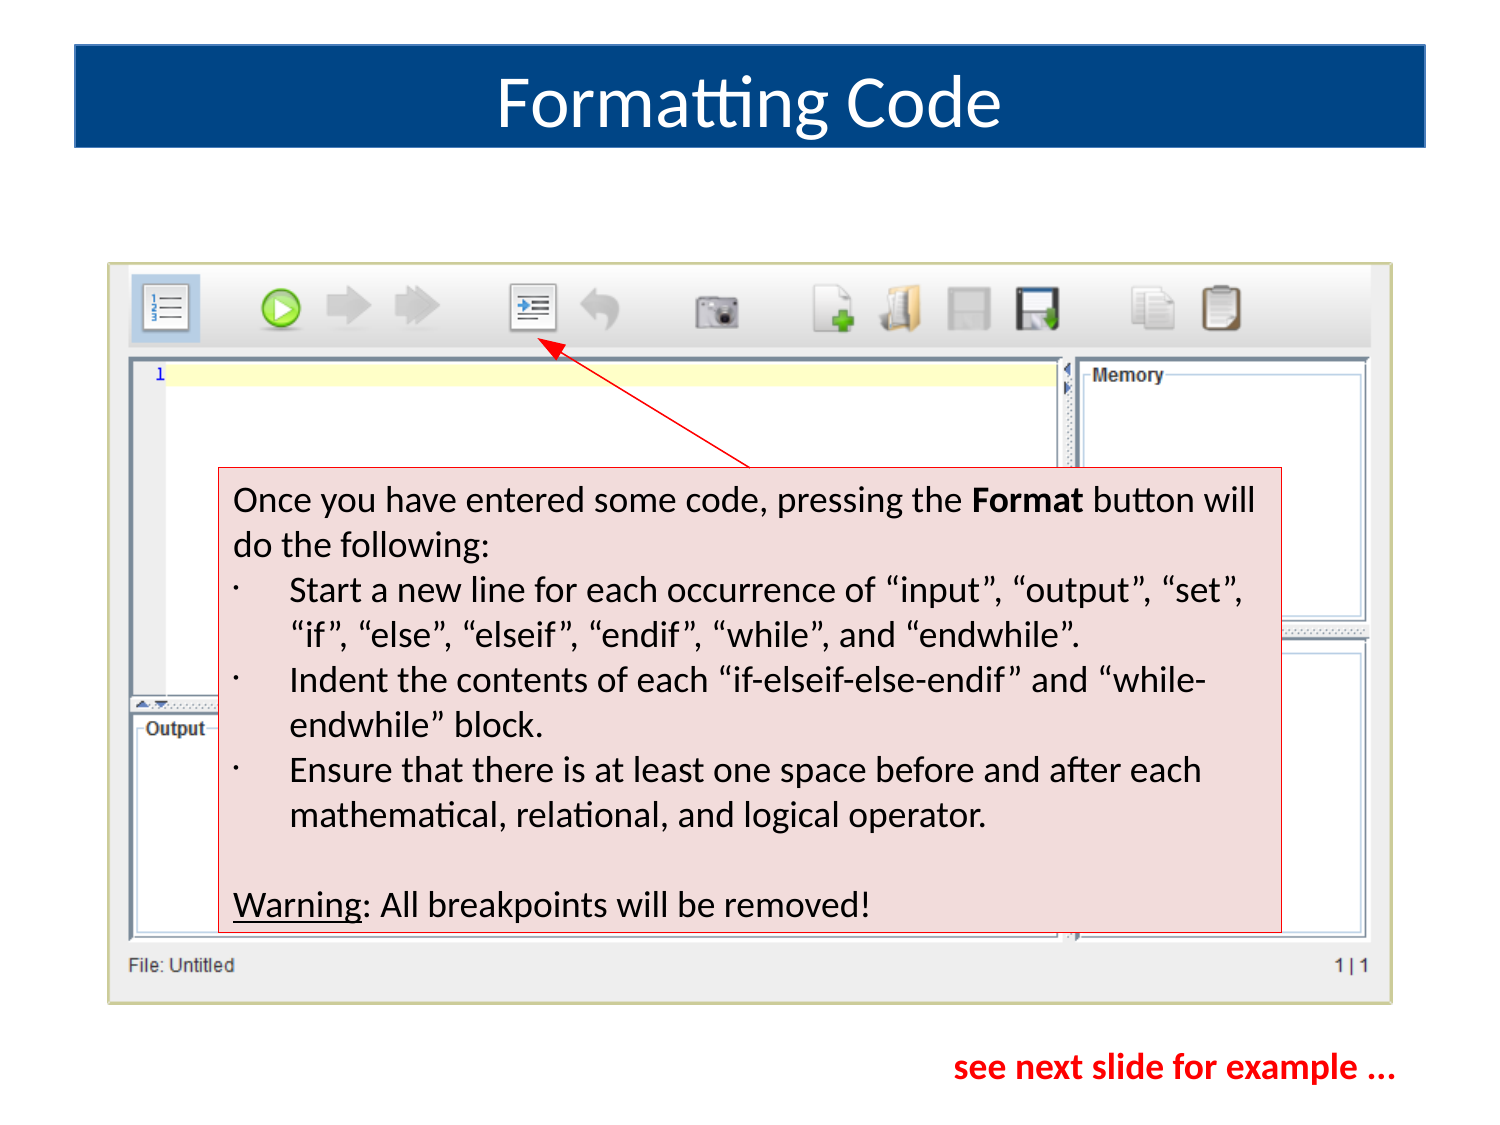

# Formatting Code
Once you have entered some code, pressing the Format button will do the following:
Start a new line for each occurrence of “input”, “output”, “set”, “if”, “else”, “elseif”, “endif”, “while”, and “endwhile”.
Indent the contents of each “if-elseif-else-endif” and “while-endwhile” block.
Ensure that there is at least one space before and after each mathematical, relational, and logical operator.
Warning: All breakpoints will be removed!
see next slide for example ...